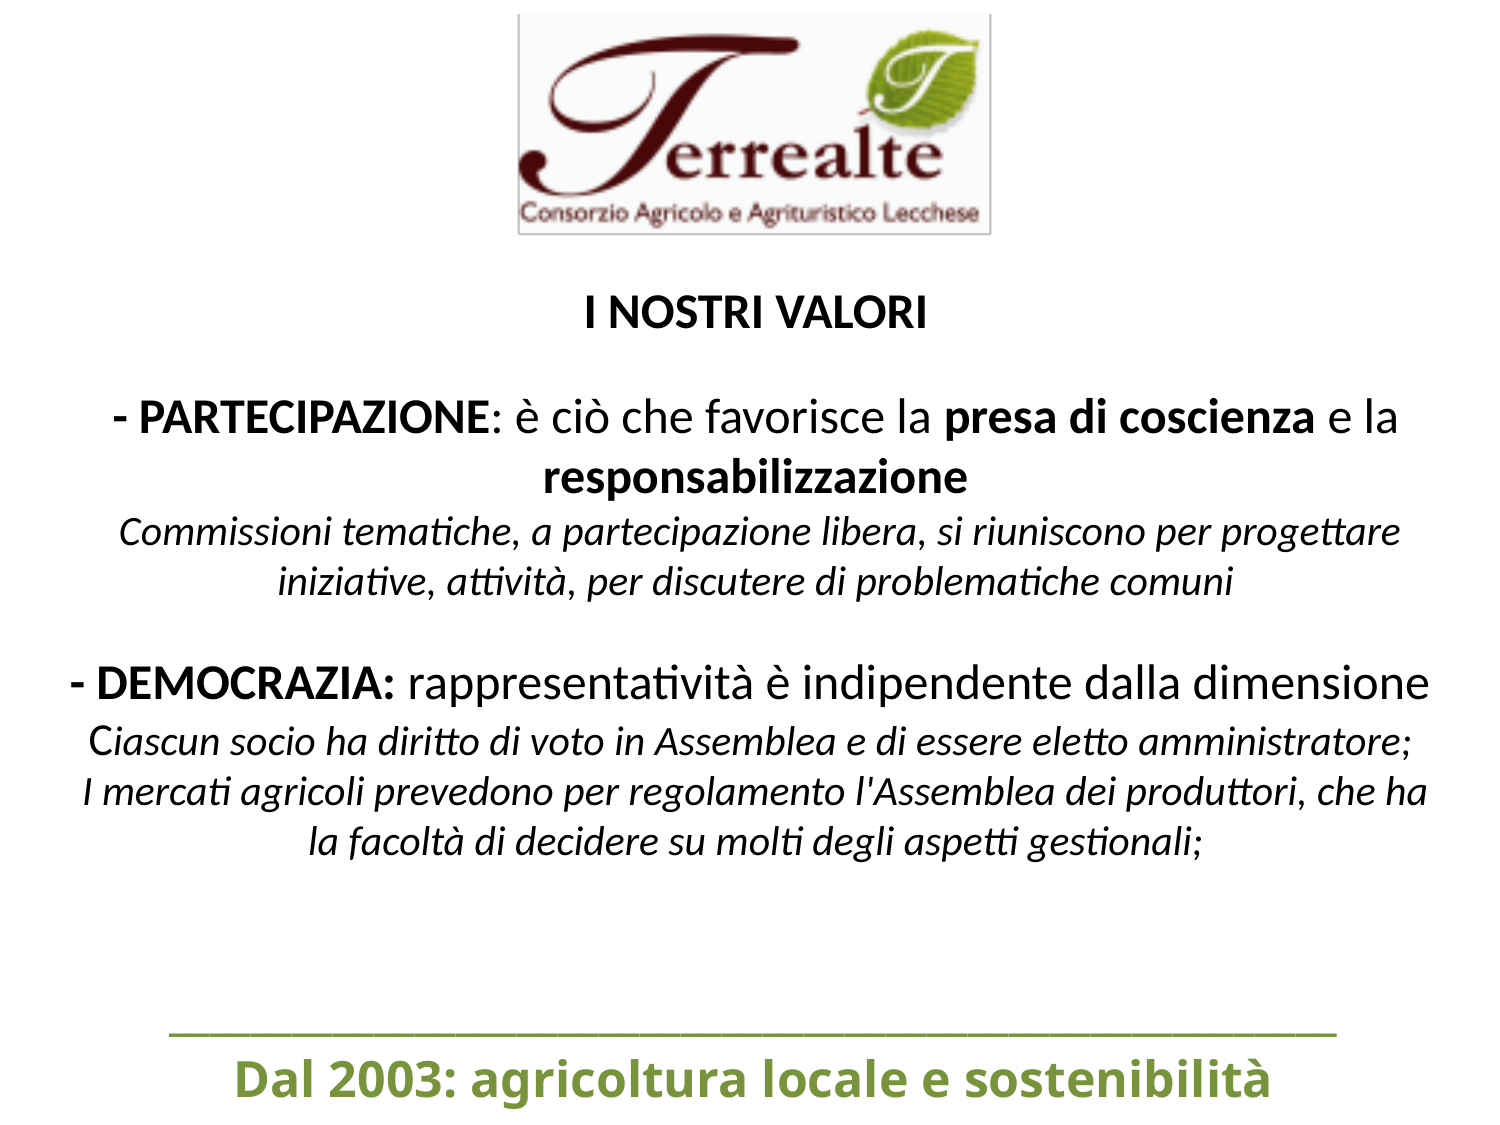

# I NOSTRI VALORI - PARTECIPAZIONE: è ciò che favorisce la presa di coscienza e la responsabilizzazione Commissioni tematiche, a partecipazione libera, si riuniscono per progettare iniziative, attività, per discutere di problematiche comuni - DEMOCRAZIA: rappresentatività è indipendente dalla dimensione Ciascun socio ha diritto di voto in Assemblea e di essere eletto amministratore; I mercati agricoli prevedono per regolamento l'Assemblea dei produttori, che ha la facoltà di decidere su molti degli aspetti gestionali;
_________________________________________________________
Dal 2003: agricoltura locale e sostenibilità